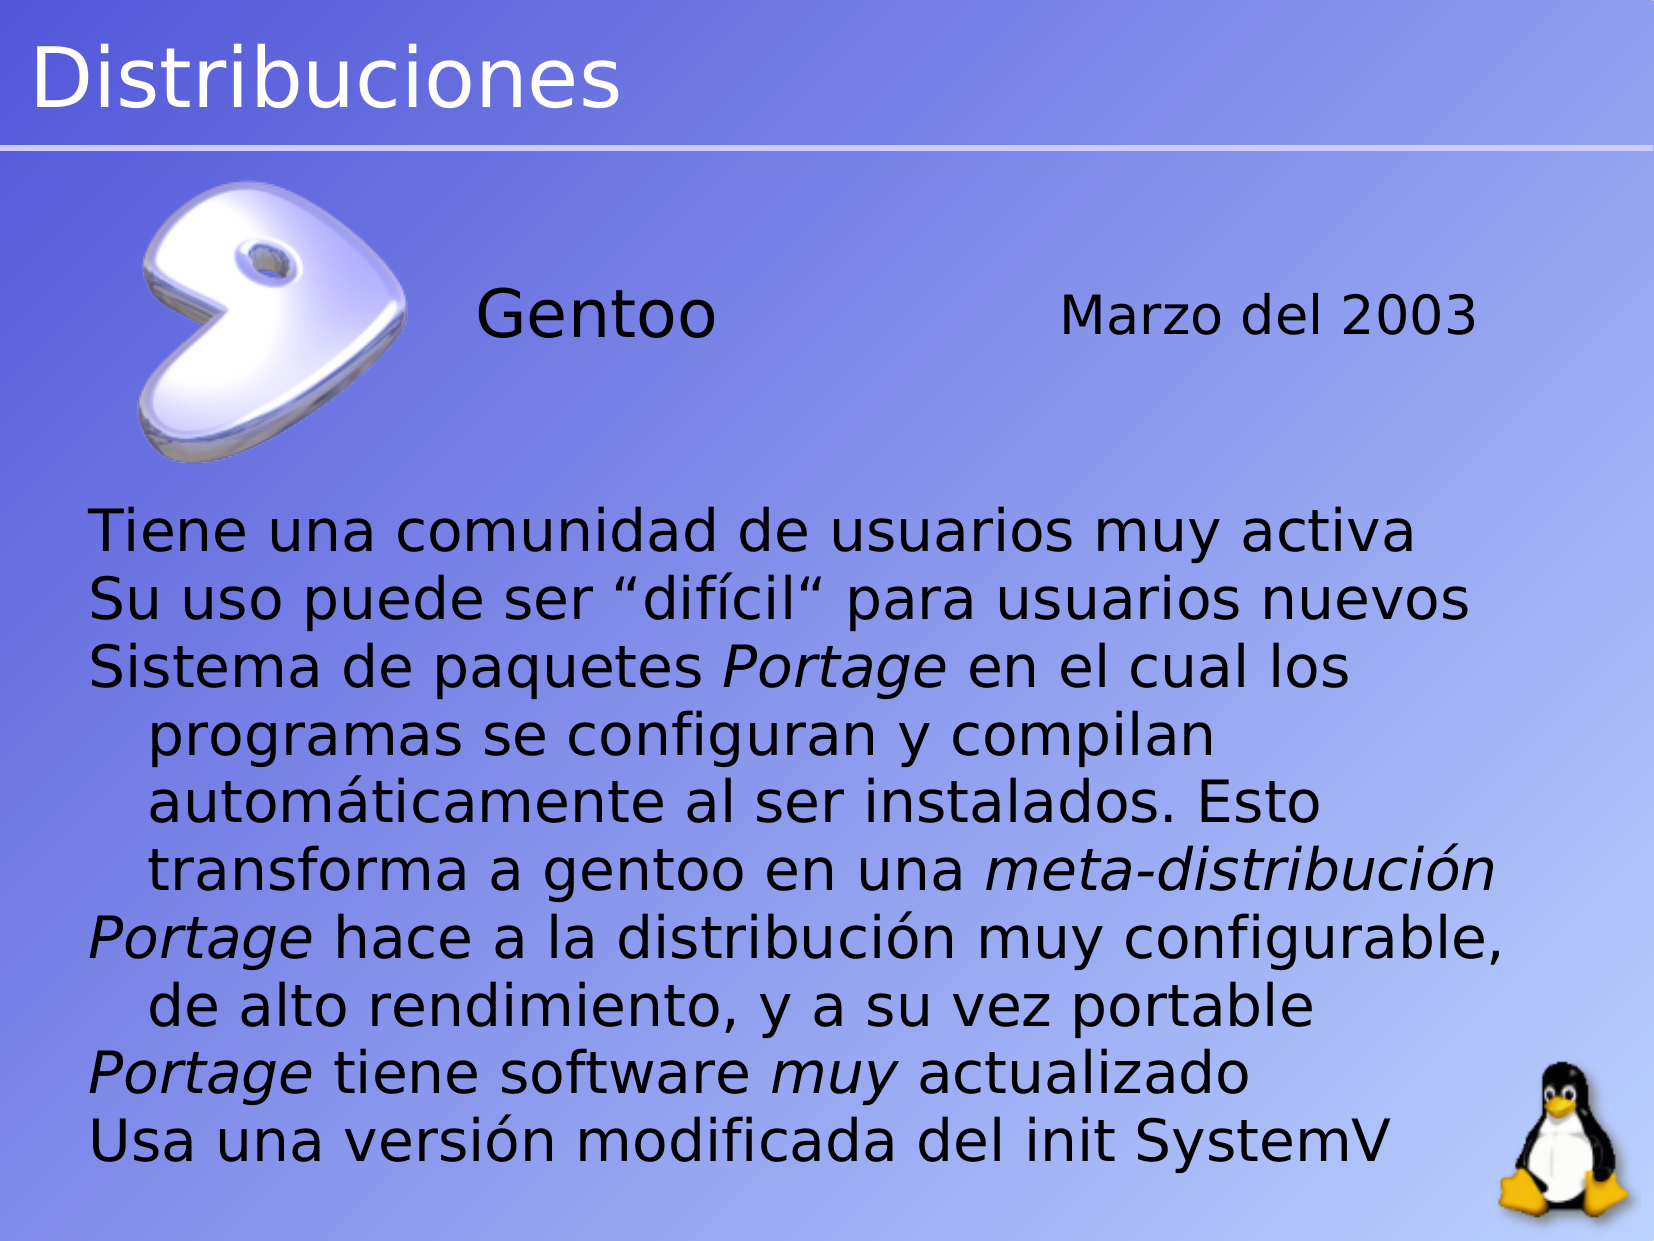

# Distribuciones
Gentoo
Marzo del 2003
Tiene una comunidad de usuarios muy activa
Su uso puede ser “difícil“ para usuarios nuevos
Sistema de paquetes Portage en el cual los programas se configuran y compilan automáticamente al ser instalados. Esto transforma a gentoo en una meta-distribución
Portage hace a la distribución muy configurable, de alto rendimiento, y a su vez portable
Portage tiene software muy actualizado
Usa una versión modificada del init SystemV